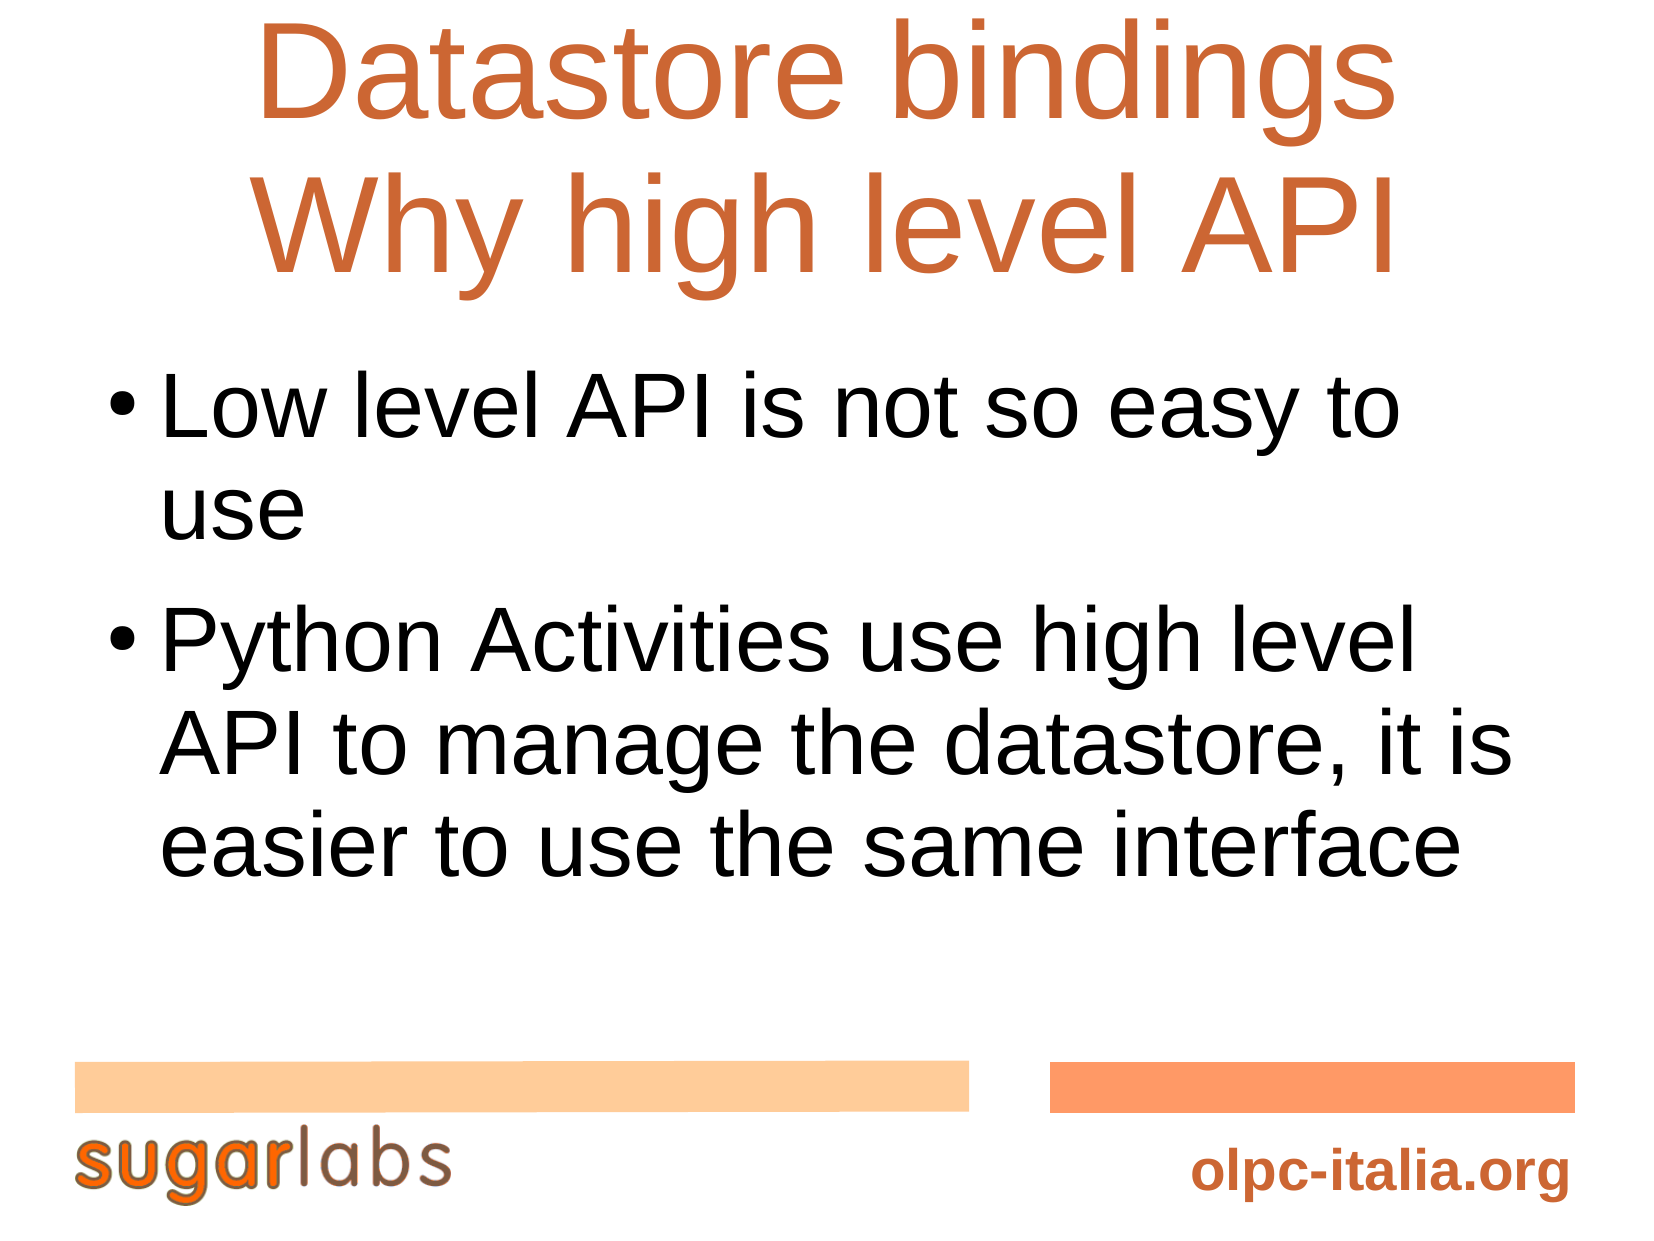

# Datastore bindings Why high level API
Low level API is not so easy to use
Python Activities use high level API to manage the datastore, it is easier to use the same interface